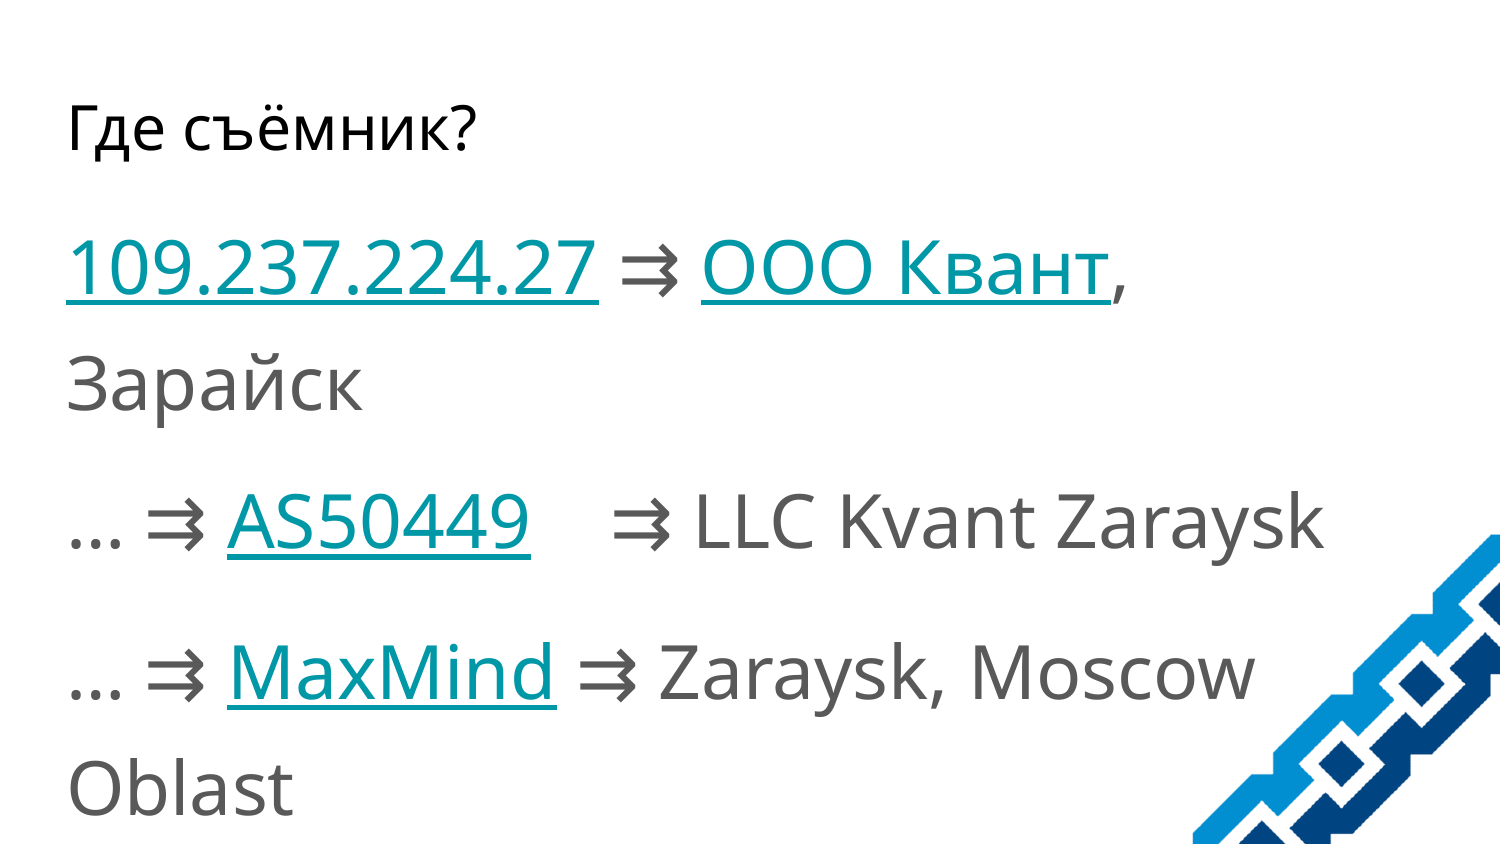

# Где съёмник?
109.237.224.27 ⇉ ООО Квант, Зарайск
… ⇉ AS50449	 ⇉ LLC Kvant Zaraysk
… ⇉ MaxMind ⇉ Zaraysk, Moscow Oblast
… ⇉ Ping 1ms ⇉ Зарайский район